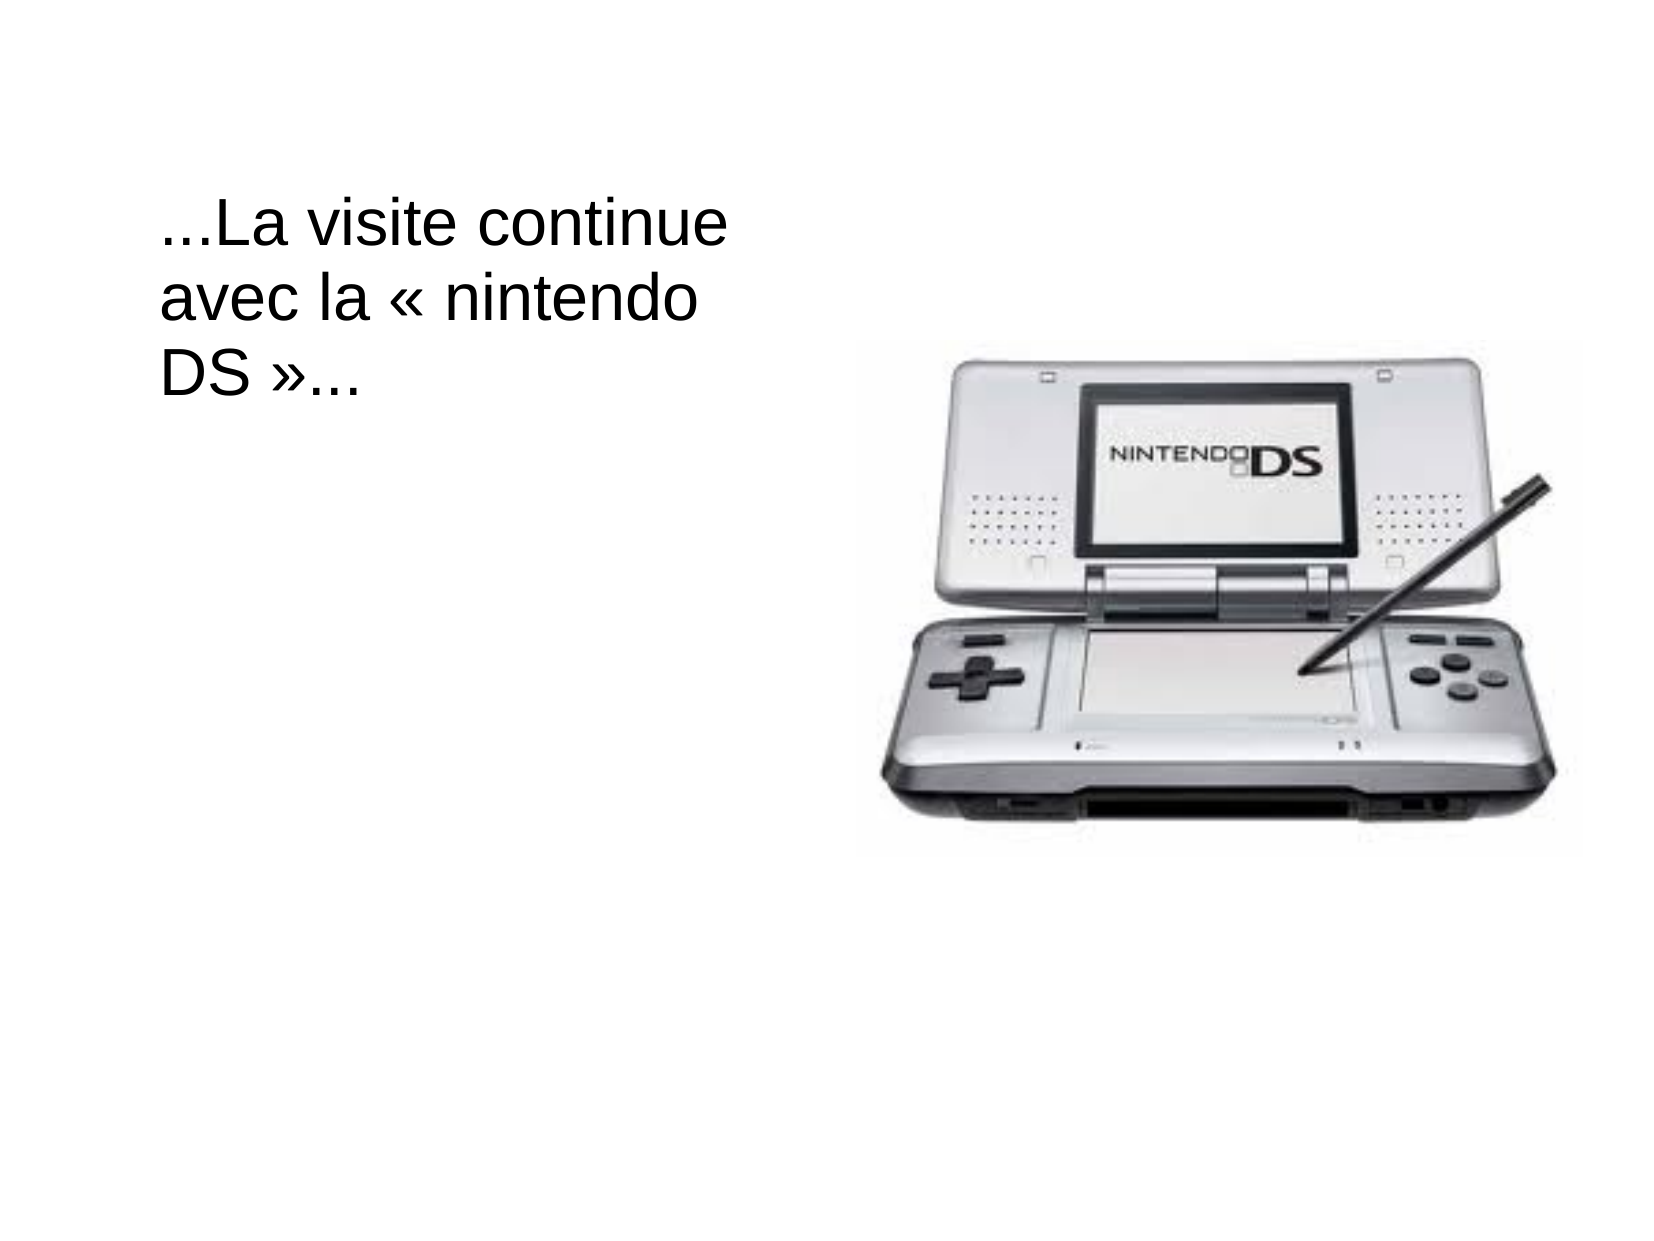

# ...La visite continue avec la « nintendo DS »...